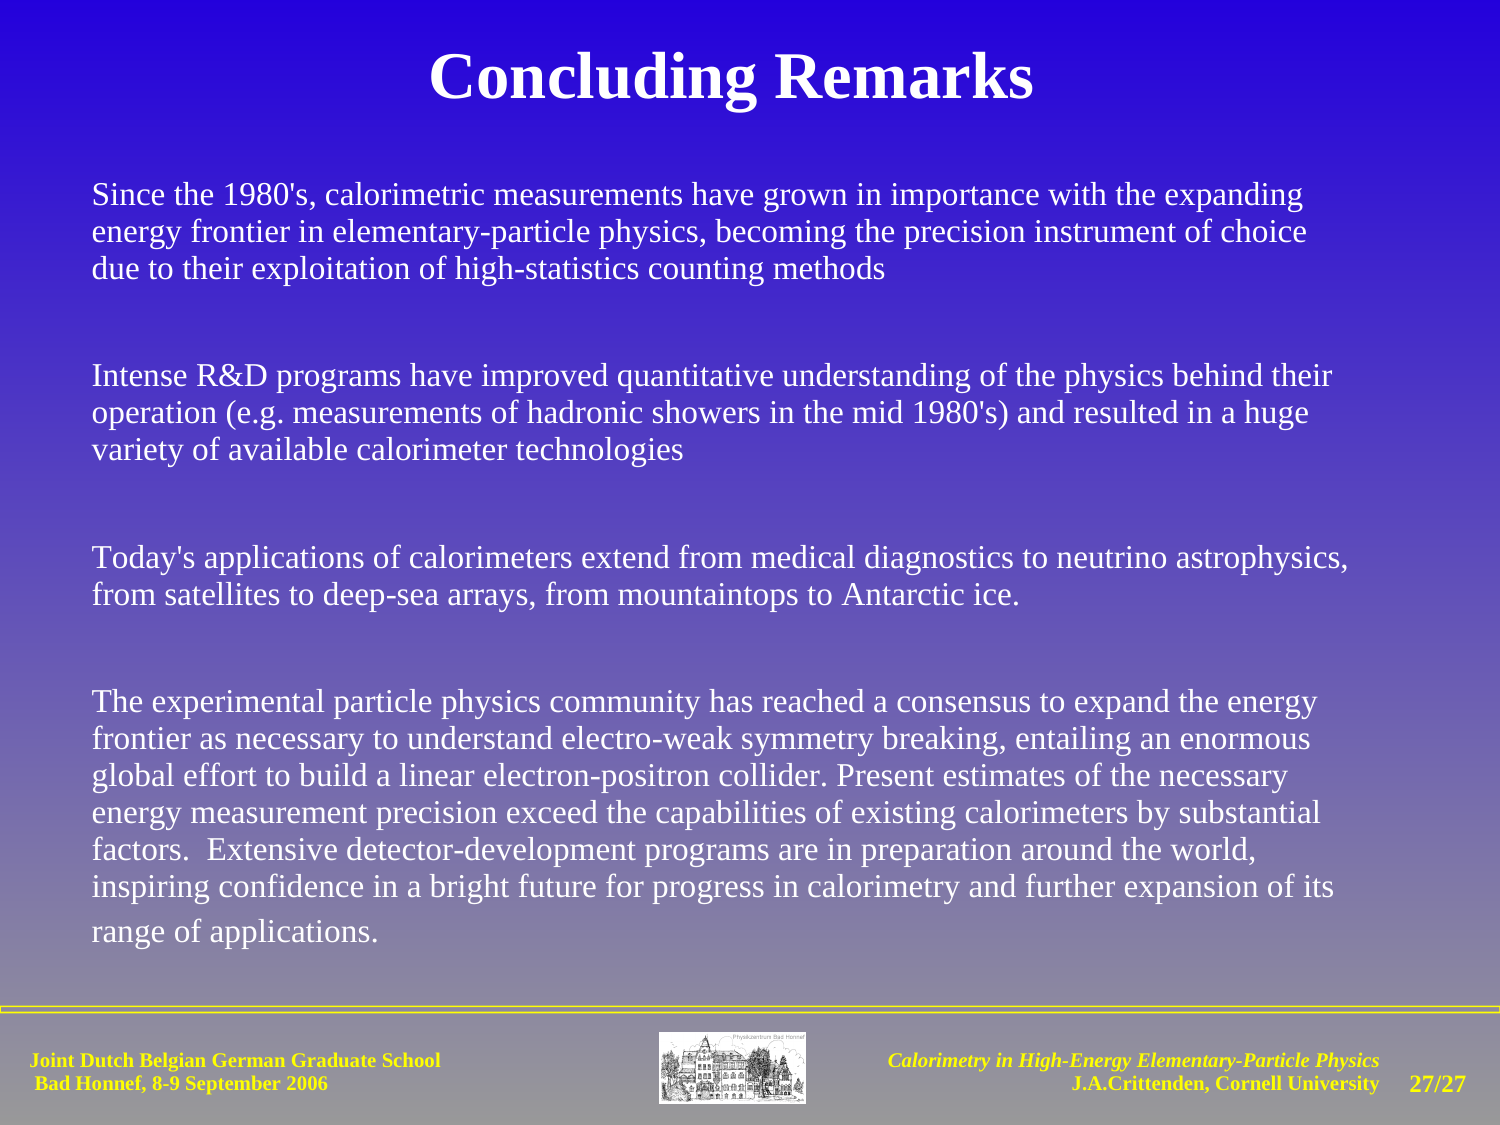

# Concluding Remarks
Since the 1980's, calorimetric measurements have grown in importance with the expanding energy frontier in elementary-particle physics, becoming the precision instrument of choice due to their exploitation of high-statistics counting methods
Intense R&D programs have improved quantitative understanding of the physics behind their operation (e.g. measurements of hadronic showers in the mid 1980's) and resulted in a huge variety of available calorimeter technologies
Today's applications of calorimeters extend from medical diagnostics to neutrino astrophysics, from satellites to deep-sea arrays, from mountaintops to Antarctic ice.
The experimental particle physics community has reached a consensus to expand the energy frontier as necessary to understand electro-weak symmetry breaking, entailing an enormous global effort to build a linear electron-positron collider. Present estimates of the necessary energy measurement precision exceed the capabilities of existing calorimeters by substantial factors. Extensive detector-development programs are in preparation around the world, inspiring confidence in a bright future for progress in calorimetry and further expansion of its range of applications.